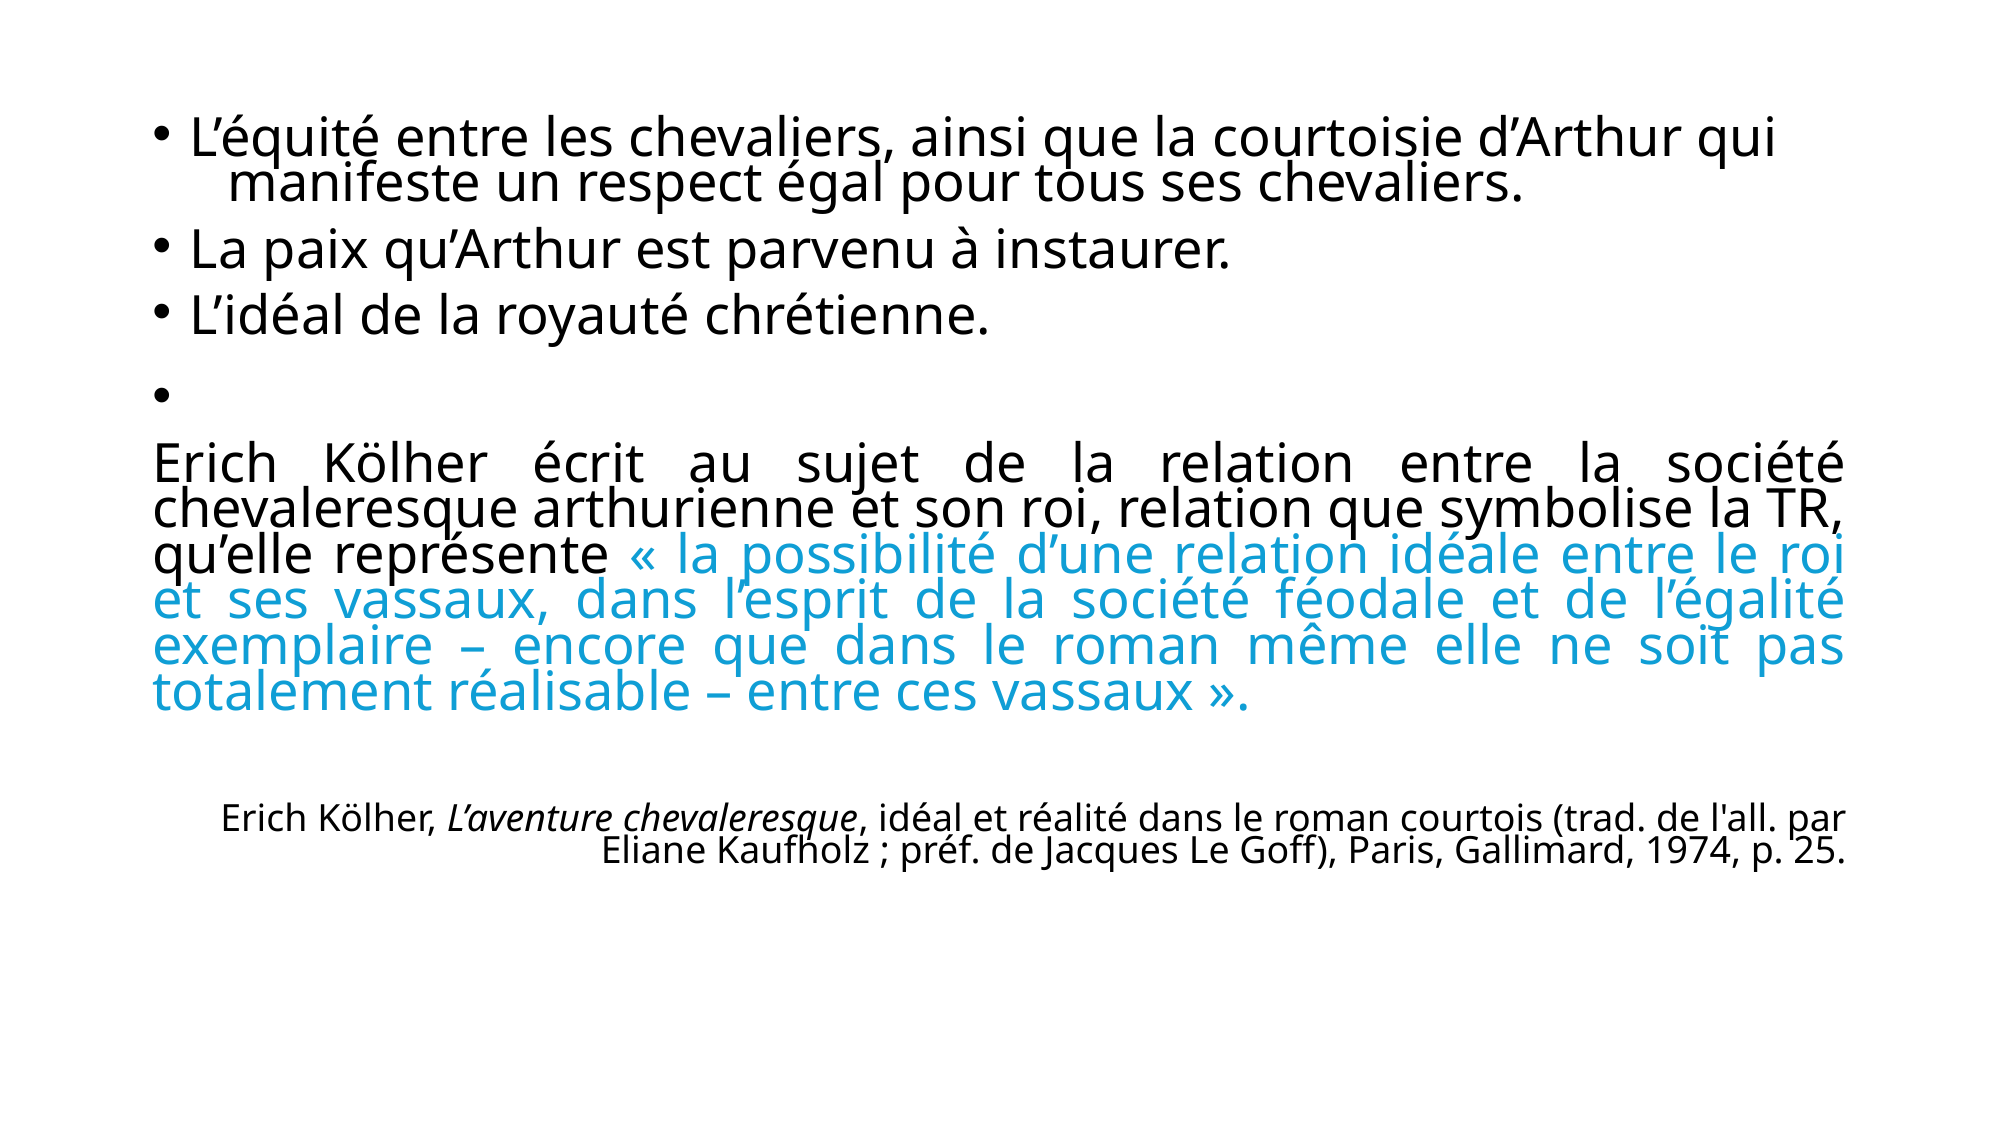

# L’équité entre les chevaliers, ainsi que la courtoisie d’Arthur qui manifeste un respect égal pour tous ses chevaliers.
La paix qu’Arthur est parvenu à instaurer.
L’idéal de la royauté chrétienne.
Erich Kölher écrit au sujet de la relation entre la société chevaleresque arthurienne et son roi, relation que symbolise la TR, qu’elle représente « la possibilité d’une relation idéale entre le roi et ses vassaux, dans l’esprit de la société féodale et de l’égalité exemplaire – encore que dans le roman même elle ne soit pas totalement réalisable – entre ces vassaux ».
Erich Kölher, L’aventure chevaleresque, idéal et réalité dans le roman courtois (trad. de l'all. par Eliane Kaufholz ; préf. de Jacques Le Goff), Paris, Gallimard, 1974, p. 25.